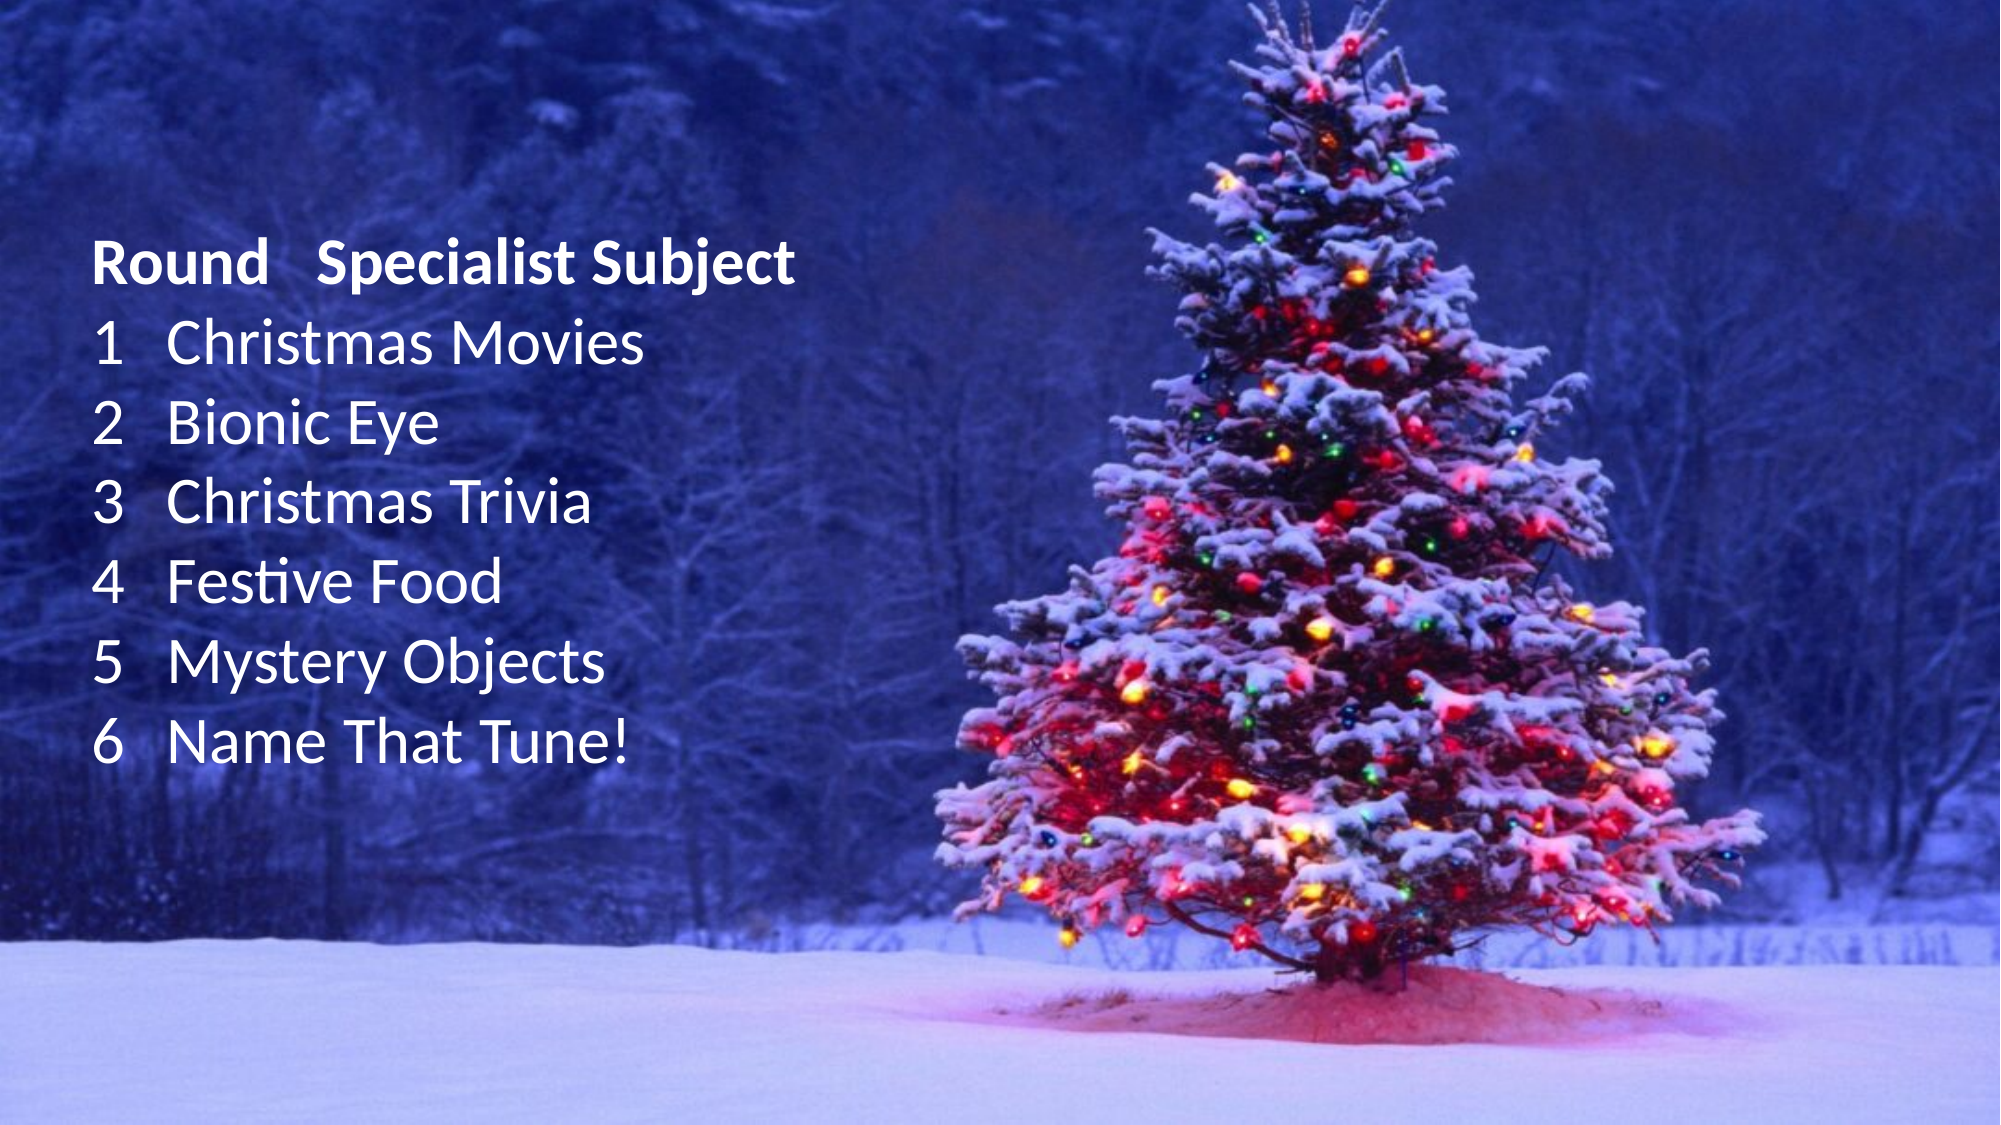

Round	Specialist Subject
1	Christmas Movies
2	Bionic Eye
3	Christmas Trivia
4	Festive Food
5	Mystery Objects
6	Name That Tune!